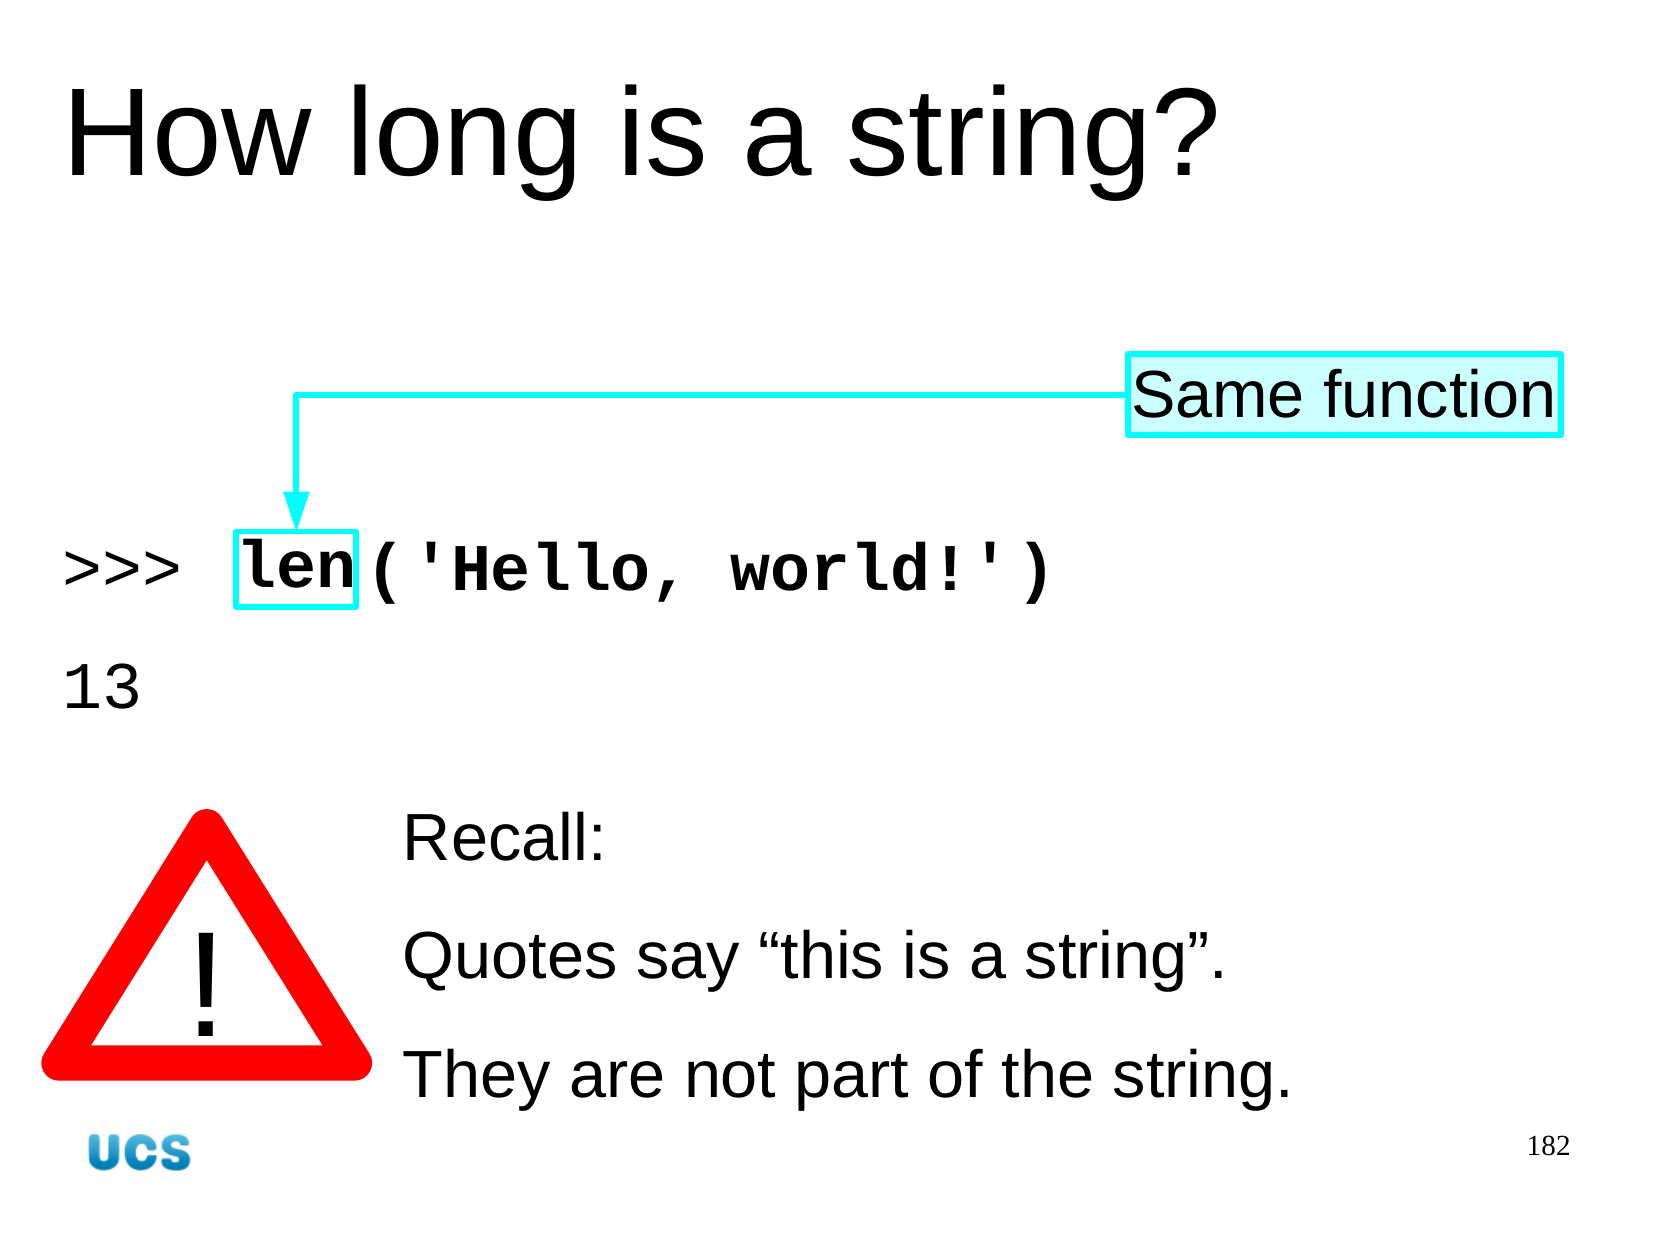

How long is a string?
Same function
>>>
len
(
′Hello, world!′
)
13
Recall:
!
Quotes say “this is a string”.
They are not part of the string.
182